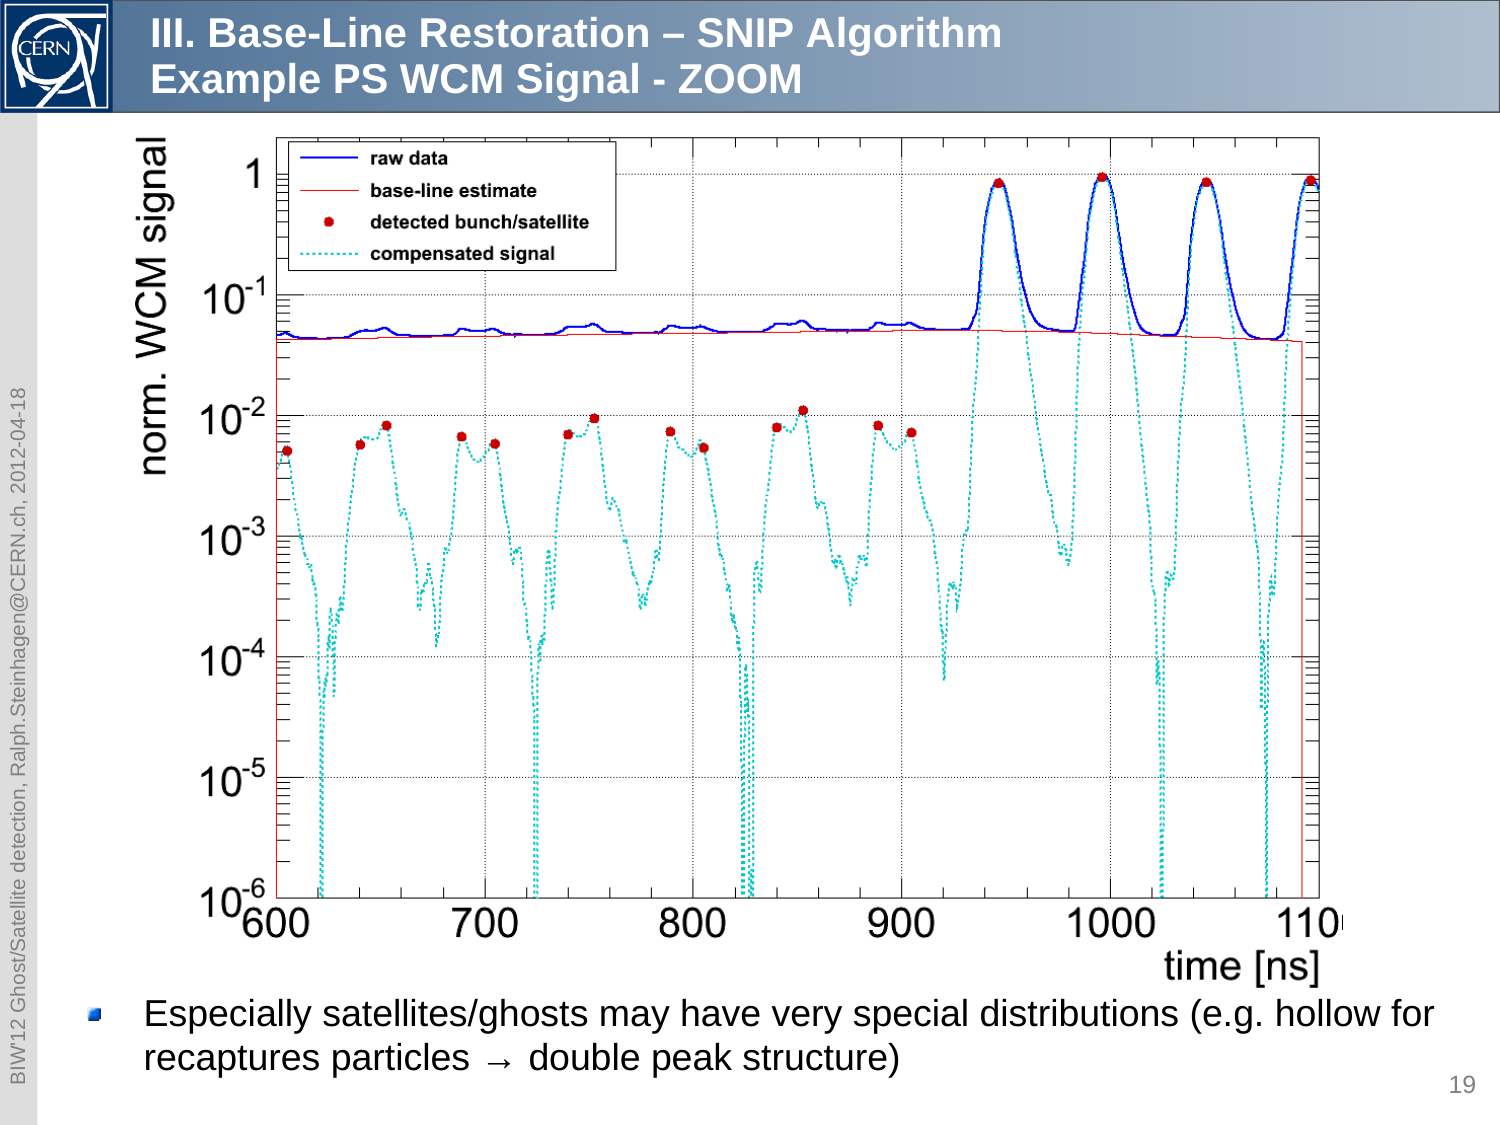

# III. Base-Line Restoration – SNIP Algorithm Example PS WCM Signal - ZOOM
Especially satellites/ghosts may have very special distributions (e.g. hollow for recaptures particles → double peak structure)